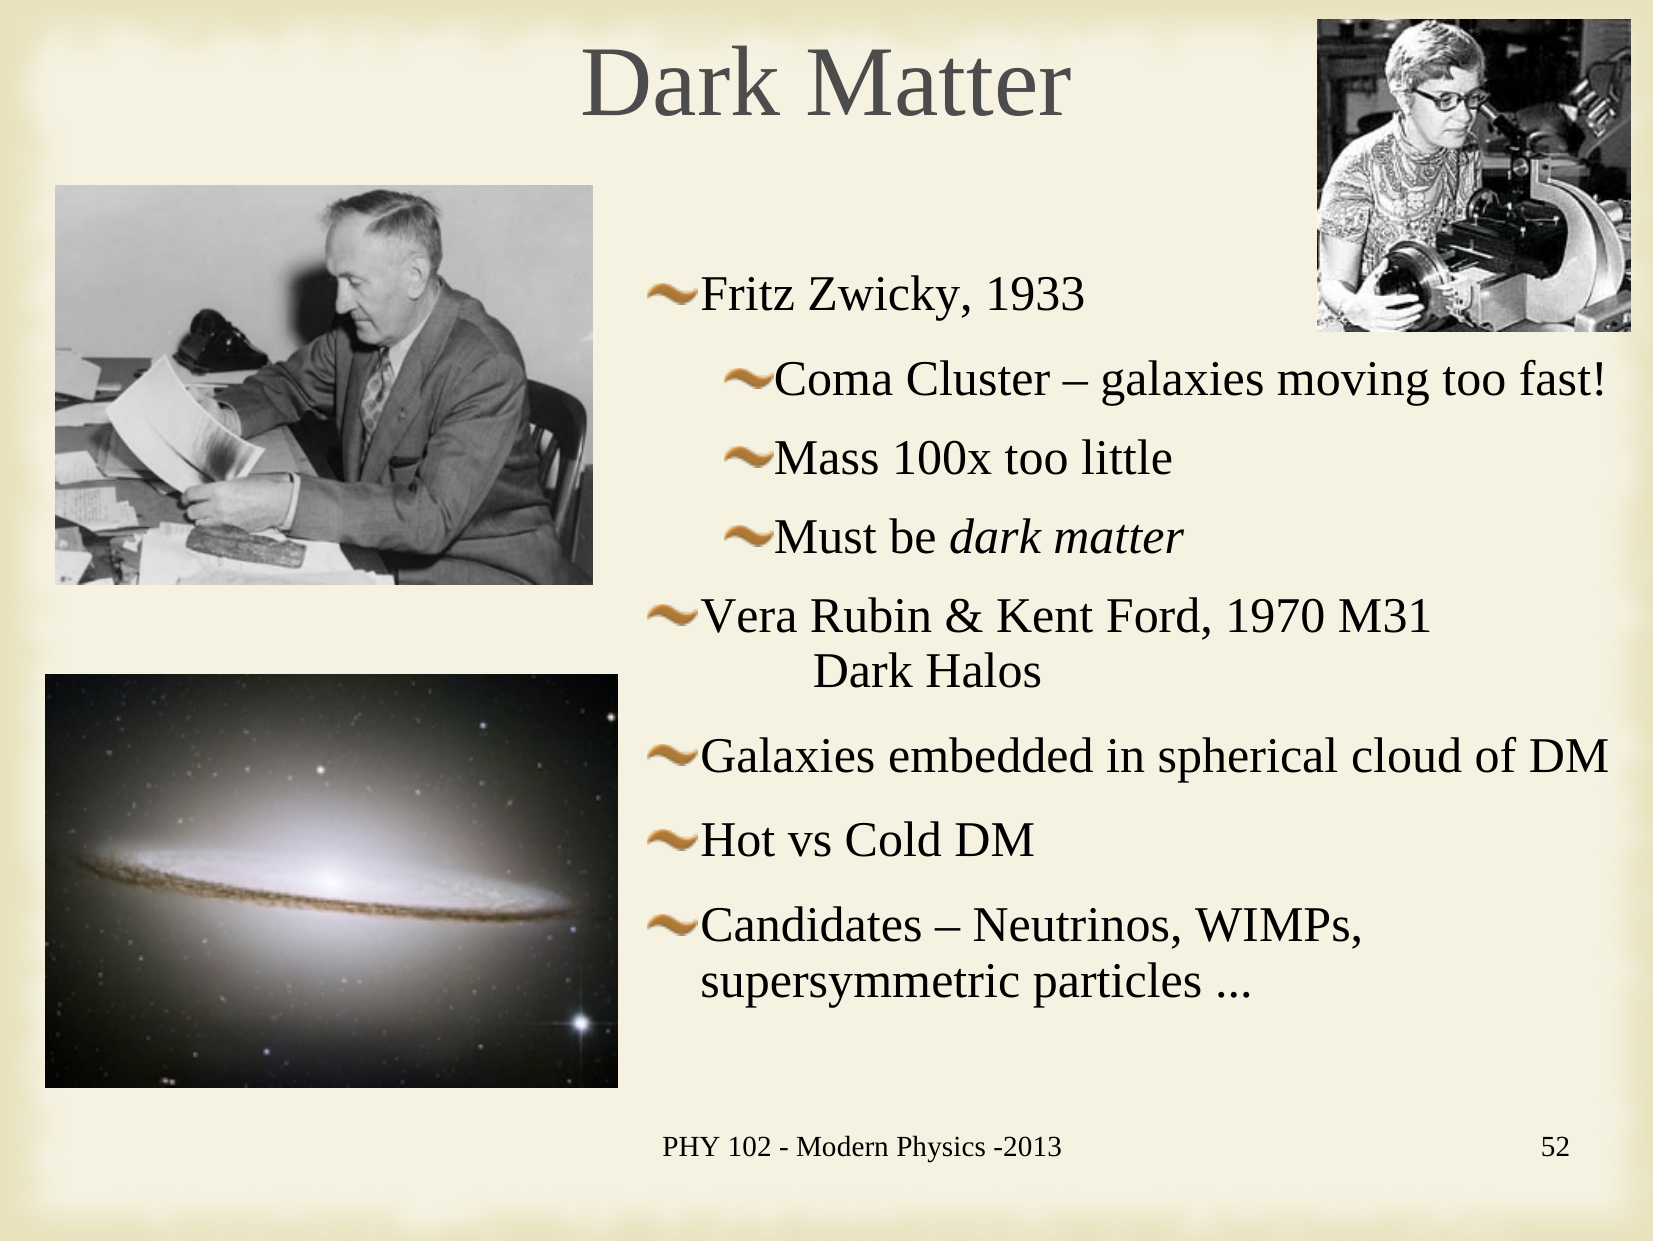

# Dark Matter
Fritz Zwicky, 1933
Coma Cluster – galaxies moving too fast!
Mass 100x too little
Must be dark matter
Vera Rubin & Kent Ford, 1970 M31
 Dark Halos
Galaxies embedded in spherical cloud of DM
Hot vs Cold DM
Candidates – Neutrinos, WIMPs, supersymmetric particles ...
PHY 102 - Modern Physics -2013
52